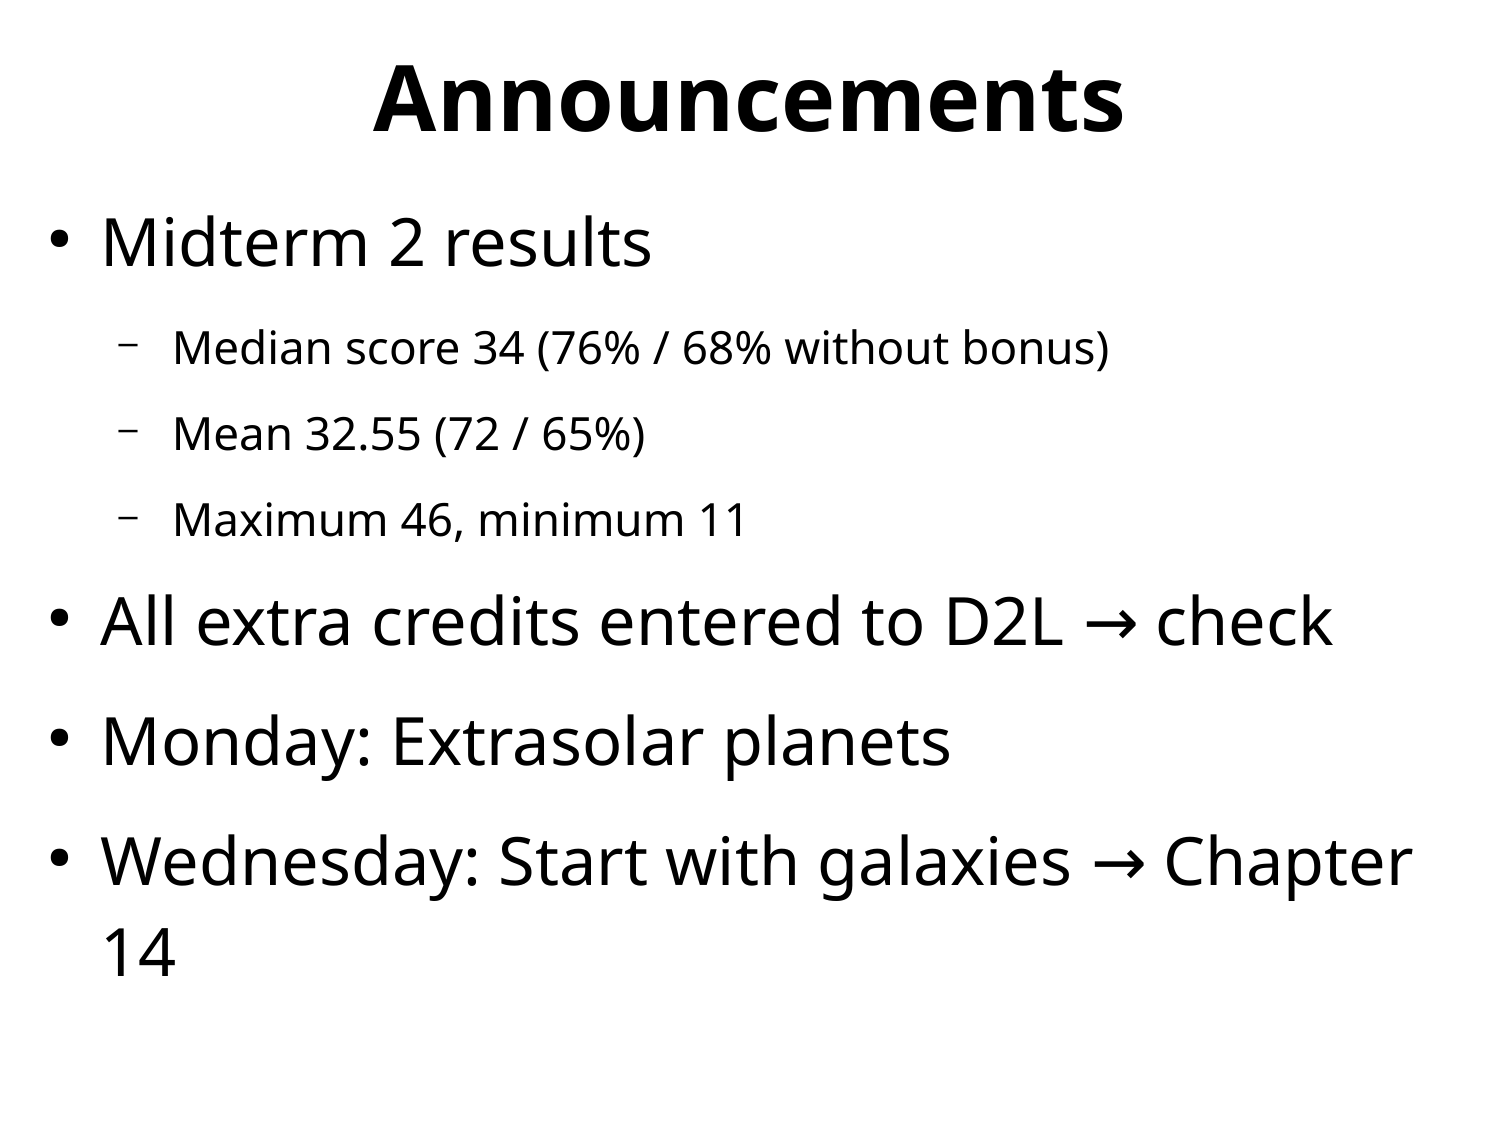

# Announcements
Midterm 2 results
Median score 34 (76% / 68% without bonus)
Mean 32.55 (72 / 65%)
Maximum 46, minimum 11
All extra credits entered to D2L → check
Monday: Extrasolar planets
Wednesday: Start with galaxies → Chapter 14